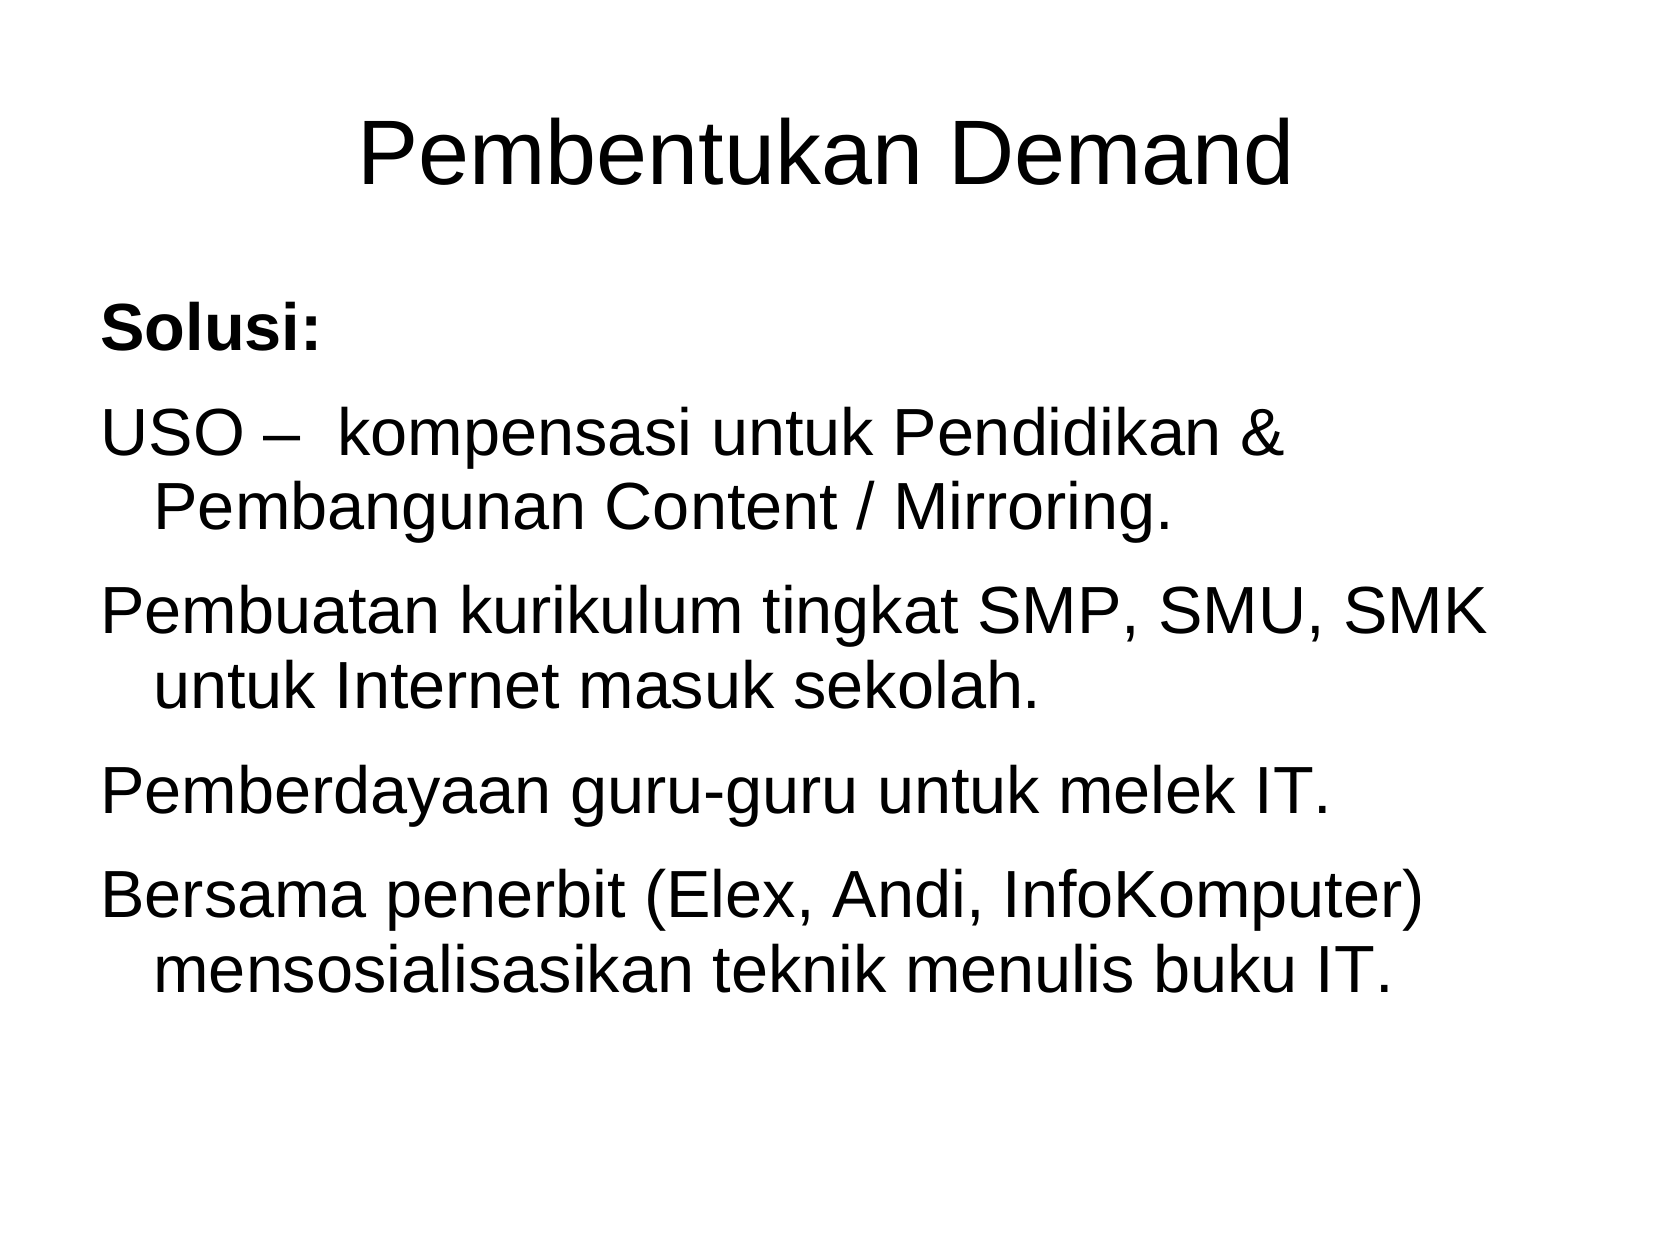

# Pembentukan Demand
Solusi:
USO – kompensasi untuk Pendidikan & Pembangunan Content / Mirroring.
Pembuatan kurikulum tingkat SMP, SMU, SMK untuk Internet masuk sekolah.
Pemberdayaan guru-guru untuk melek IT.
Bersama penerbit (Elex, Andi, InfoKomputer) mensosialisasikan teknik menulis buku IT.